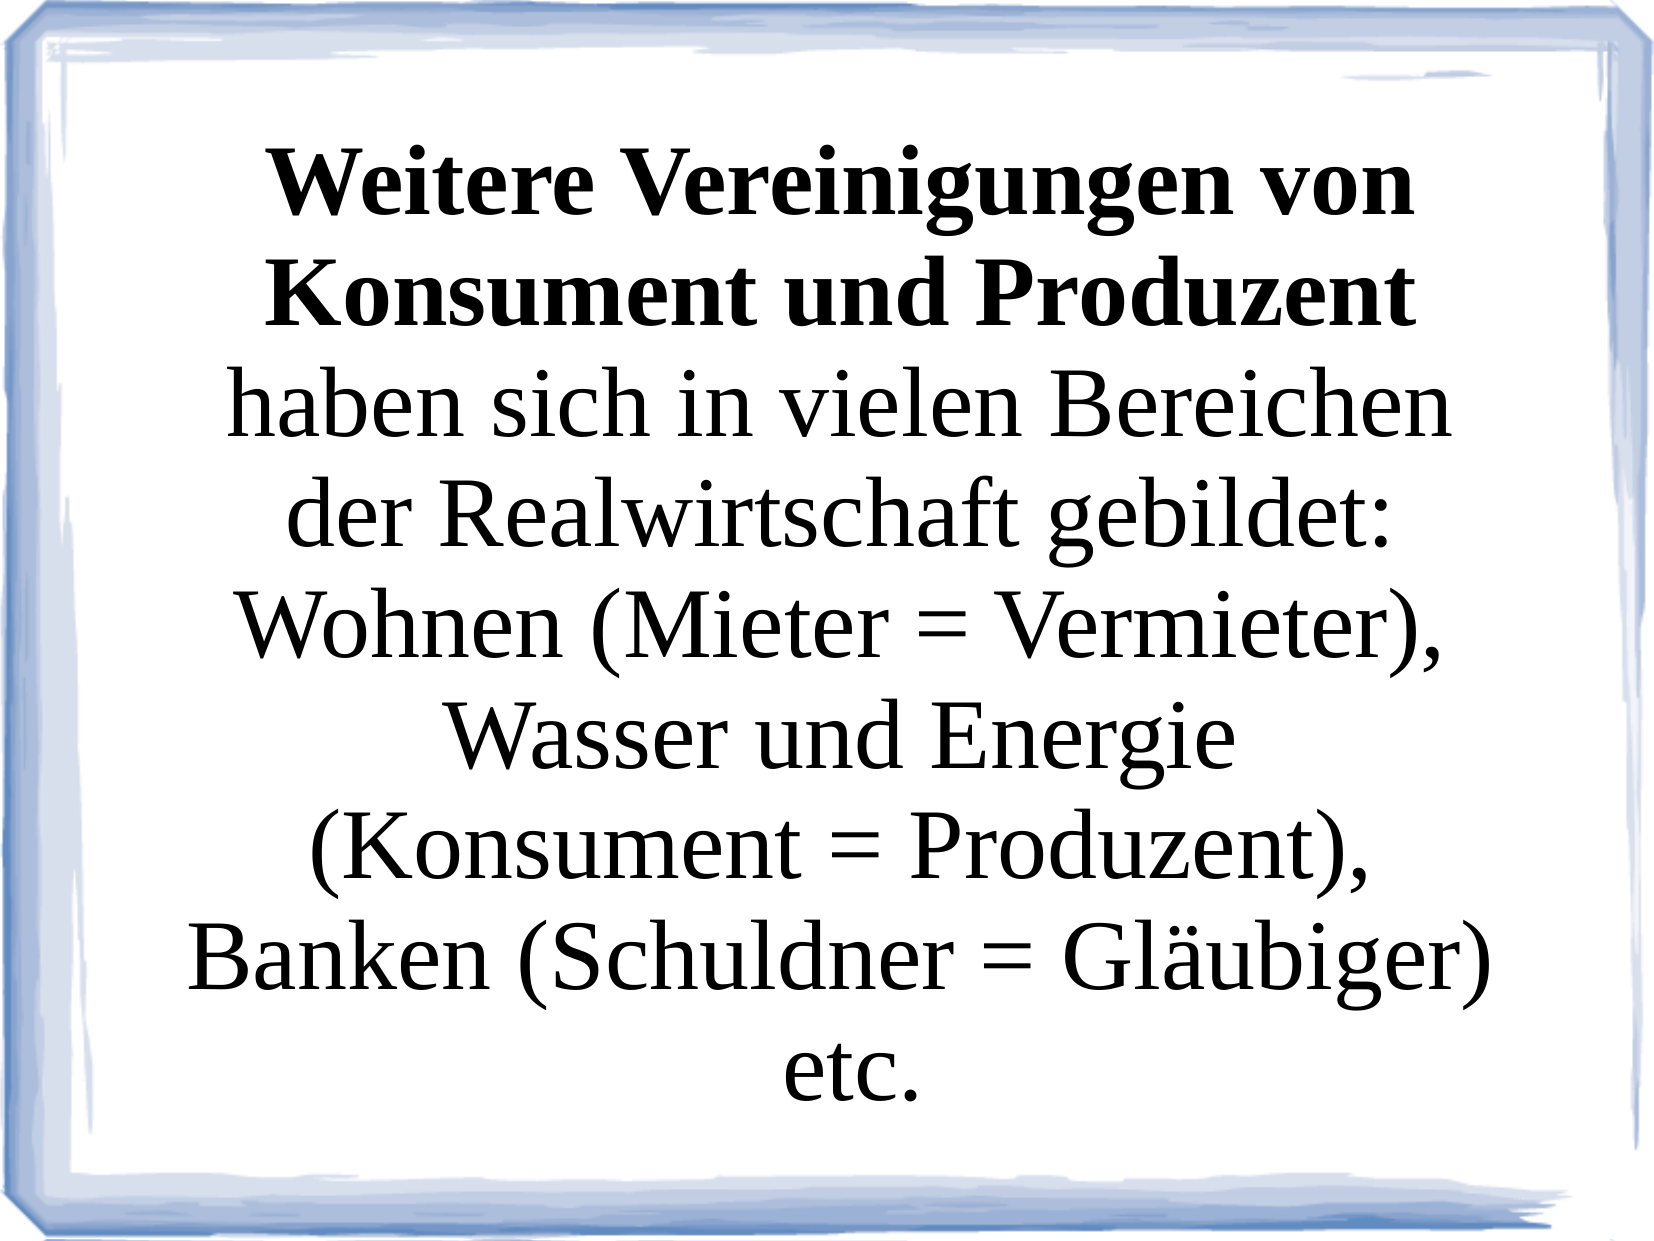

Weitere Vereinigungen von
Konsument und Produzent
haben sich in vielen Bereichen
der Realwirtschaft gebildet:
Wohnen (Mieter = Vermieter),
Wasser und Energie
(Konsument = Produzent),
Banken (Schuldner = Gläubiger)
etc.